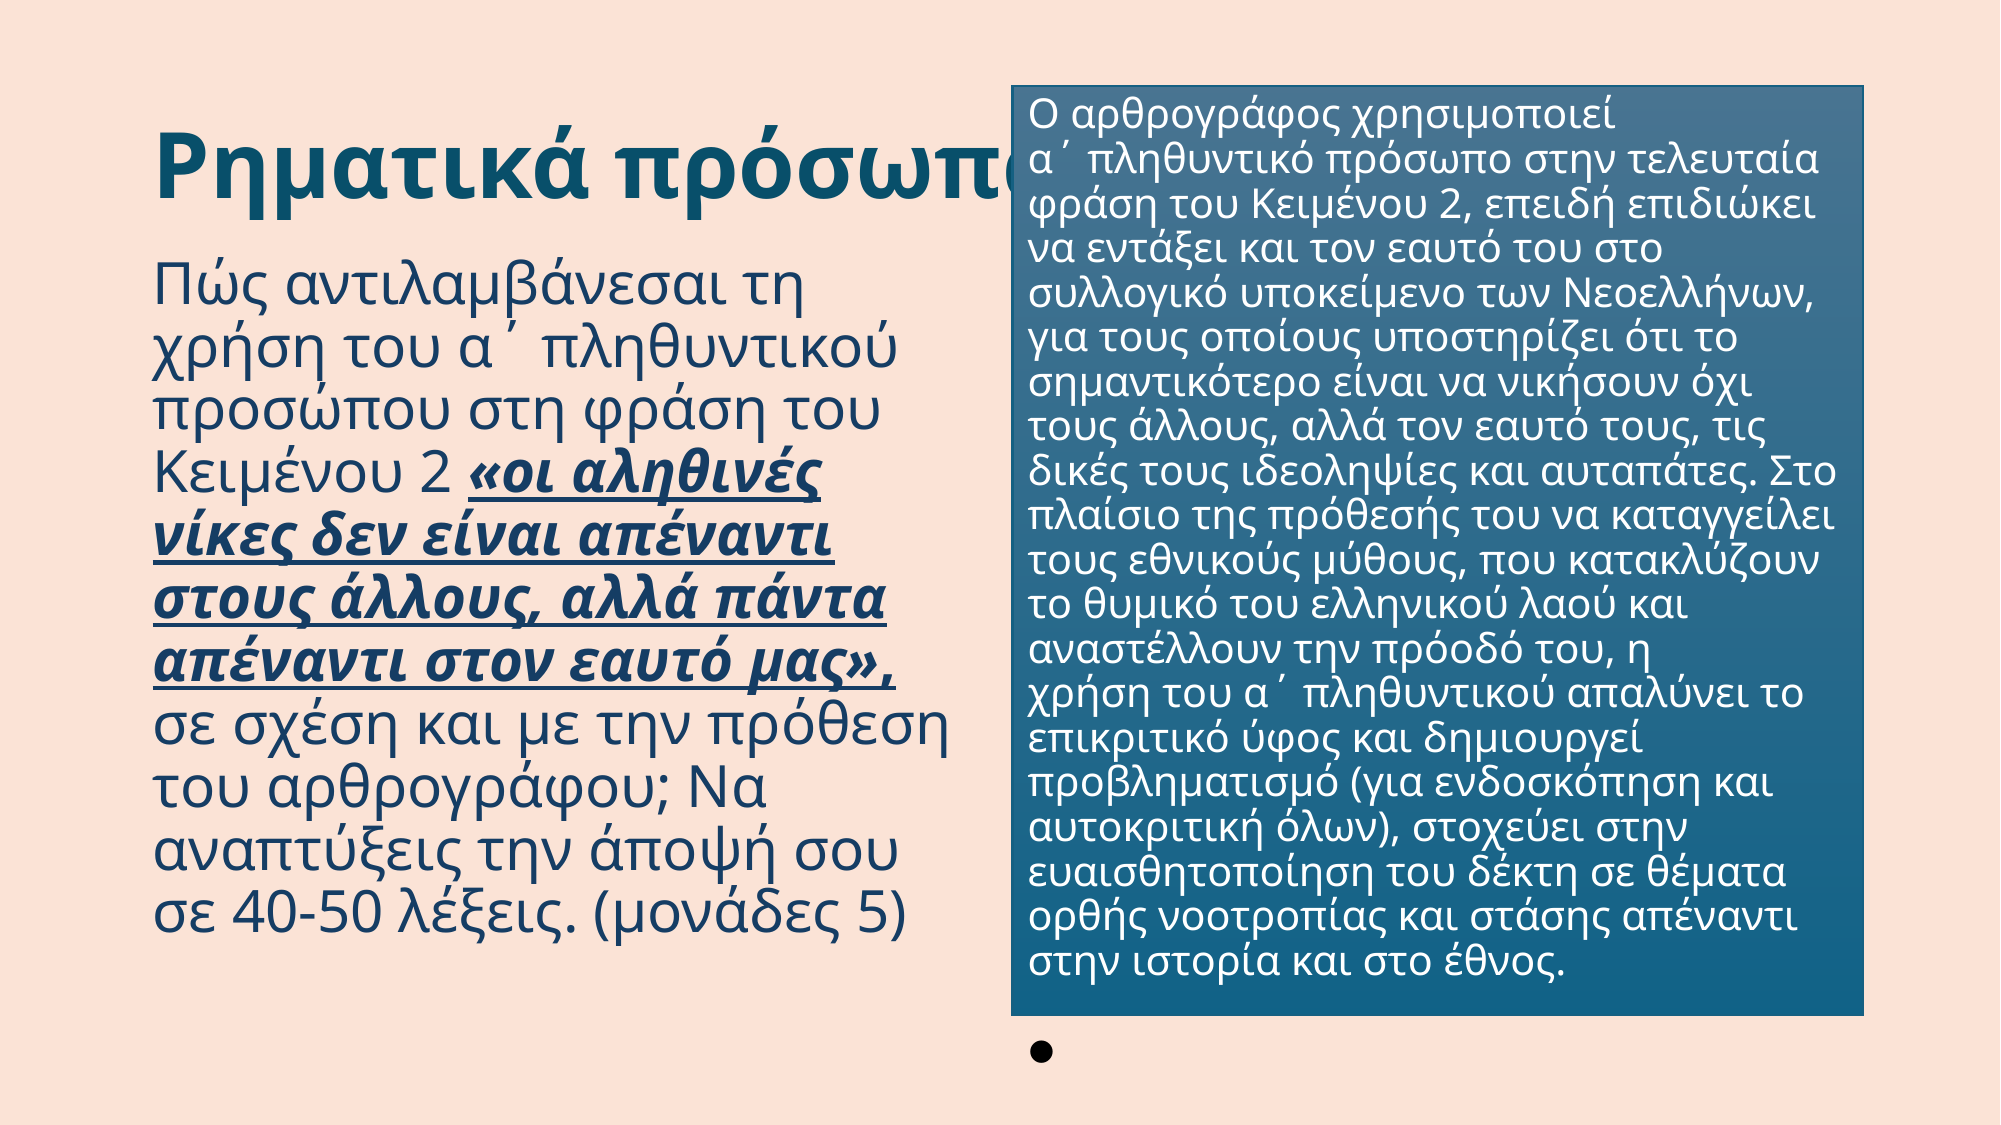

# Ρηματικά πρόσωπα
Ο αρθρογράφος χρησιμοποιεί α΄ πληθυντικό πρόσωπο στην τελευταία φράση του Κειμένου 2, επειδή επιδιώκει να εντάξει και τον εαυτό του στο συλλογικό υποκείμενο των Νεοελλήνων, για τους οποίους υποστηρίζει ότι το σημαντικότερο είναι να νικήσουν όχι τους άλλους, αλλά τον εαυτό τους, τις δικές τους ιδεοληψίες και αυταπάτες. Στο πλαίσιο της πρόθεσής του να καταγγείλει τους εθνικούς μύθους, που κατακλύζουν το θυμικό του ελληνικού λαού και αναστέλλουν την πρόοδό του, η χρήση του α΄ πληθυντικού απαλύνει το επικριτικό ύφος και δημιουργεί προβληματισμό (για ενδοσκόπηση και αυτοκριτική όλων), στοχεύει στην ευαισθητοποίηση του δέκτη σε θέματα ορθής νοοτροπίας και στάσης απέναντι στην ιστορία και στο έθνος.
Πώς αντιλαμβάνεσαι τη χρήση του α΄ πληθυντικού προσώπου στη φράση του Κειμένου 2 «οι αληθινές νίκες δεν είναι απέναντι στους άλλους, αλλά πάντα απέναντι στον εαυτό μας», σε σχέση και με την πρόθεση του αρθρογράφου; Να αναπτύξεις την άποψή σου σε 40-50 λέξεις. (μονάδες 5)